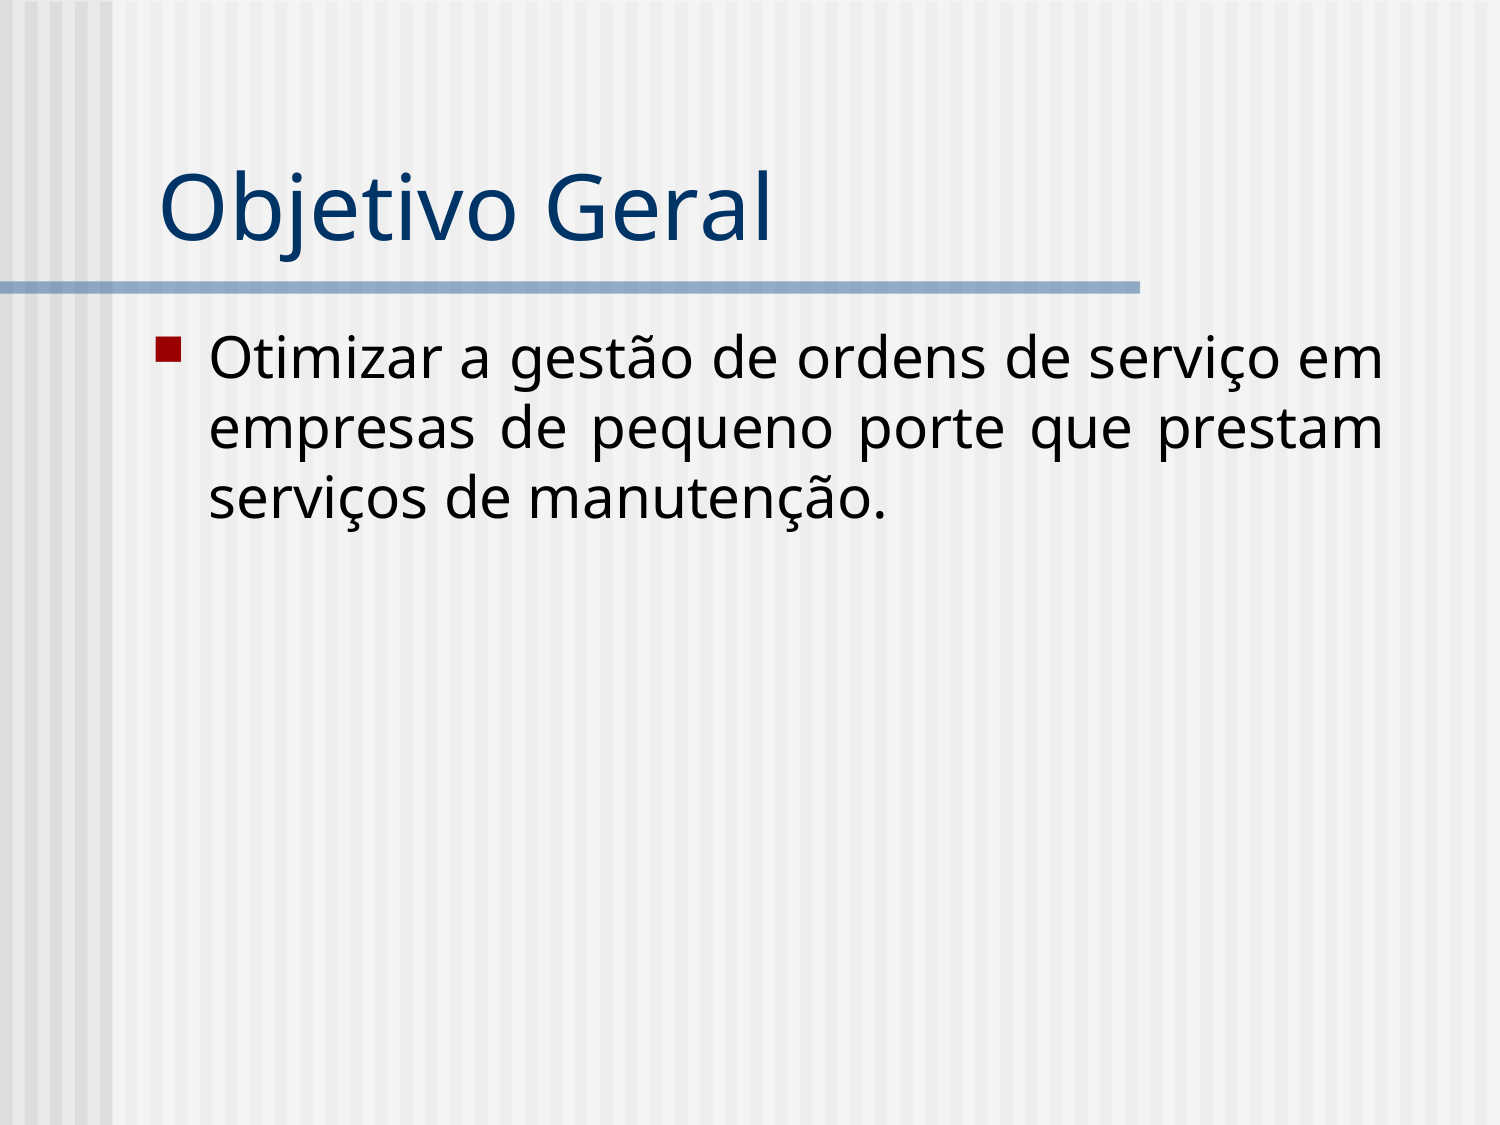

# Objetivo Geral
Otimizar a gestão de ordens de serviço em empresas de pequeno porte que prestam serviços de manutenção.